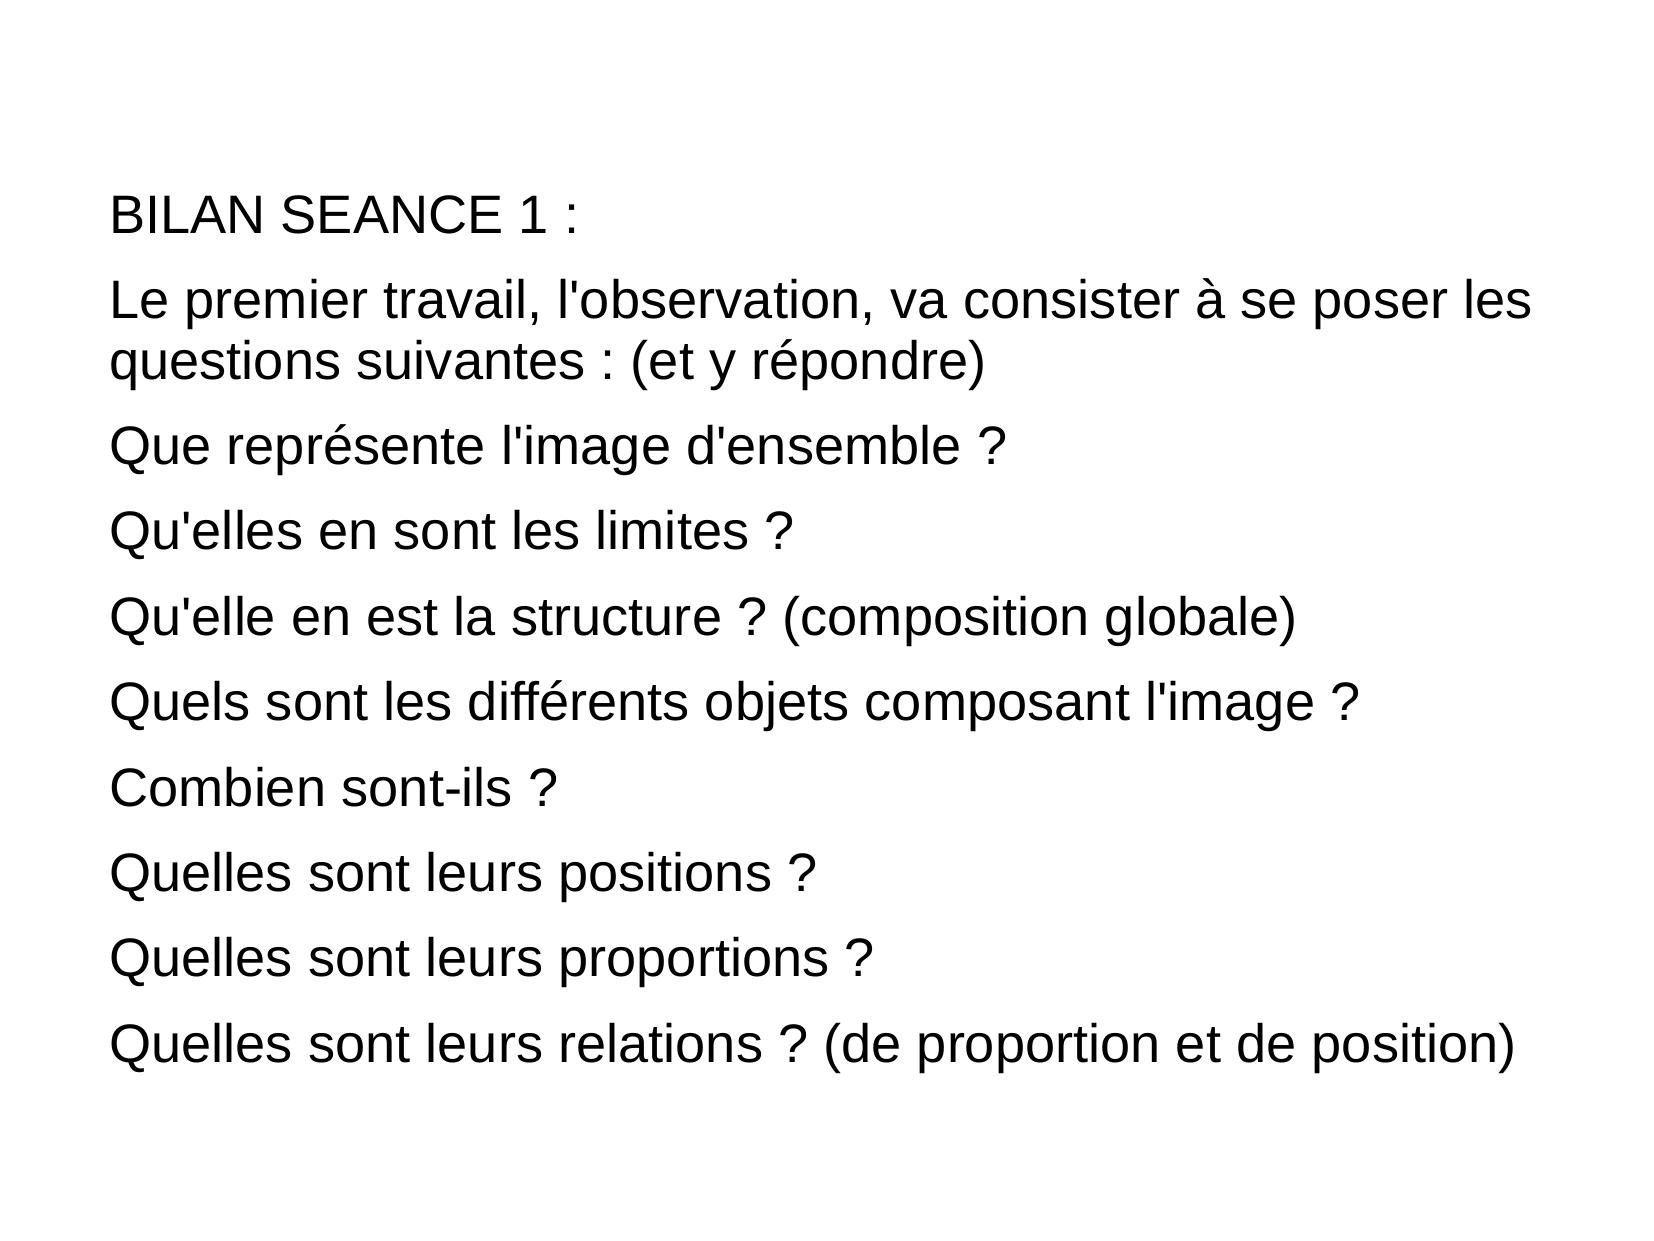

BILAN SEANCE 1 :
Le premier travail, l'observation, va consister à se poser les questions suivantes : (et y répondre)
Que représente l'image d'ensemble ?
Qu'elles en sont les limites ?
Qu'elle en est la structure ? (composition globale)
Quels sont les différents objets composant l'image ?
Combien sont-ils ?
Quelles sont leurs positions ?
Quelles sont leurs proportions ?
Quelles sont leurs relations ? (de proportion et de position)